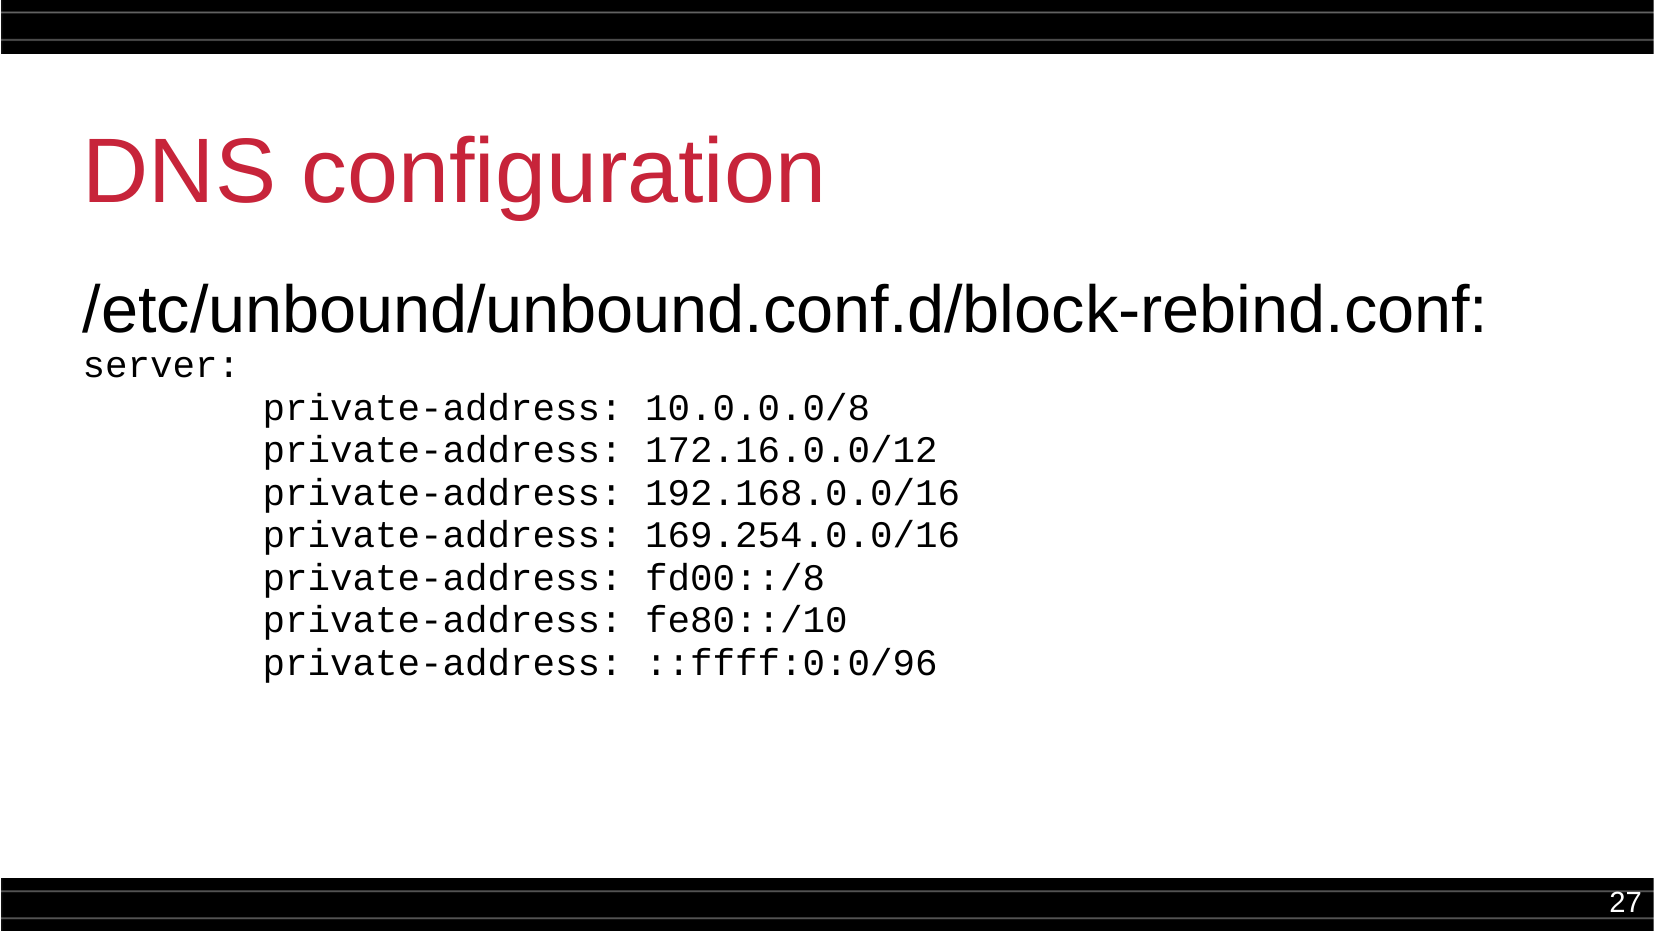

# DNS configuration
/etc/unbound/unbound.conf.d/block-rebind.conf:
server:
 private-address: 10.0.0.0/8
 private-address: 172.16.0.0/12
 private-address: 192.168.0.0/16
 private-address: 169.254.0.0/16
 private-address: fd00::/8
 private-address: fe80::/10
 private-address: ::ffff:0:0/96